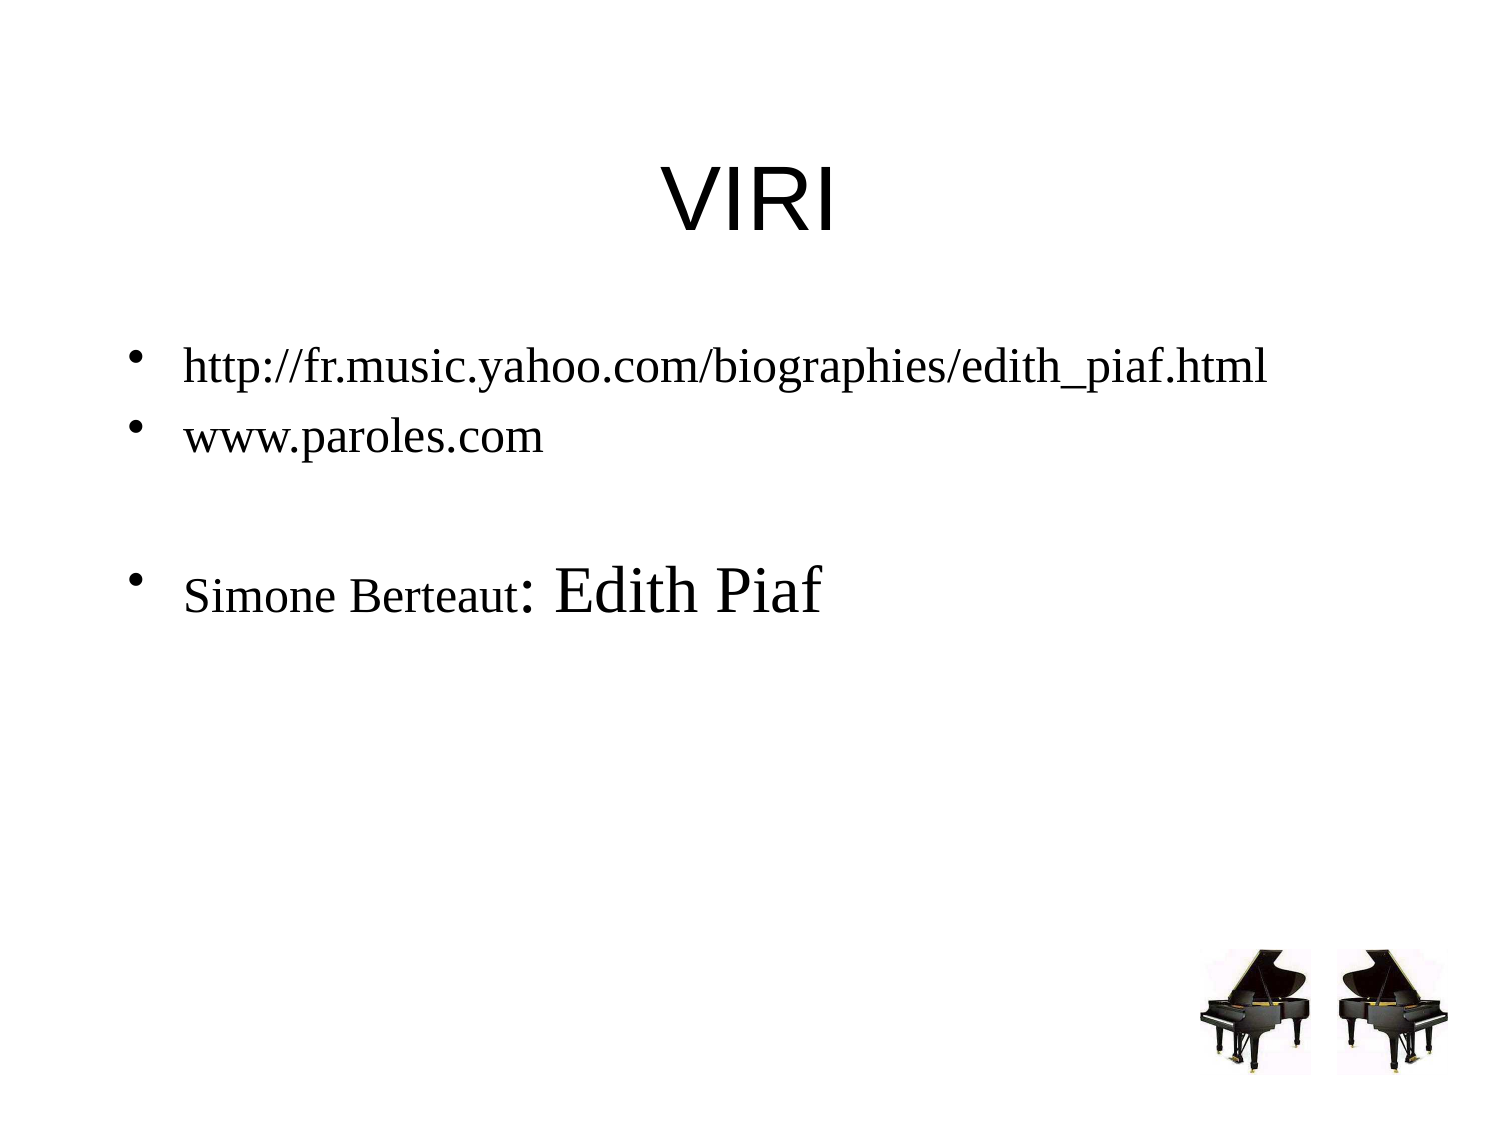

# VIRI
http://fr.music.yahoo.com/biographies/edith_piaf.html
www.paroles.com
Simone Berteaut: Edith Piaf